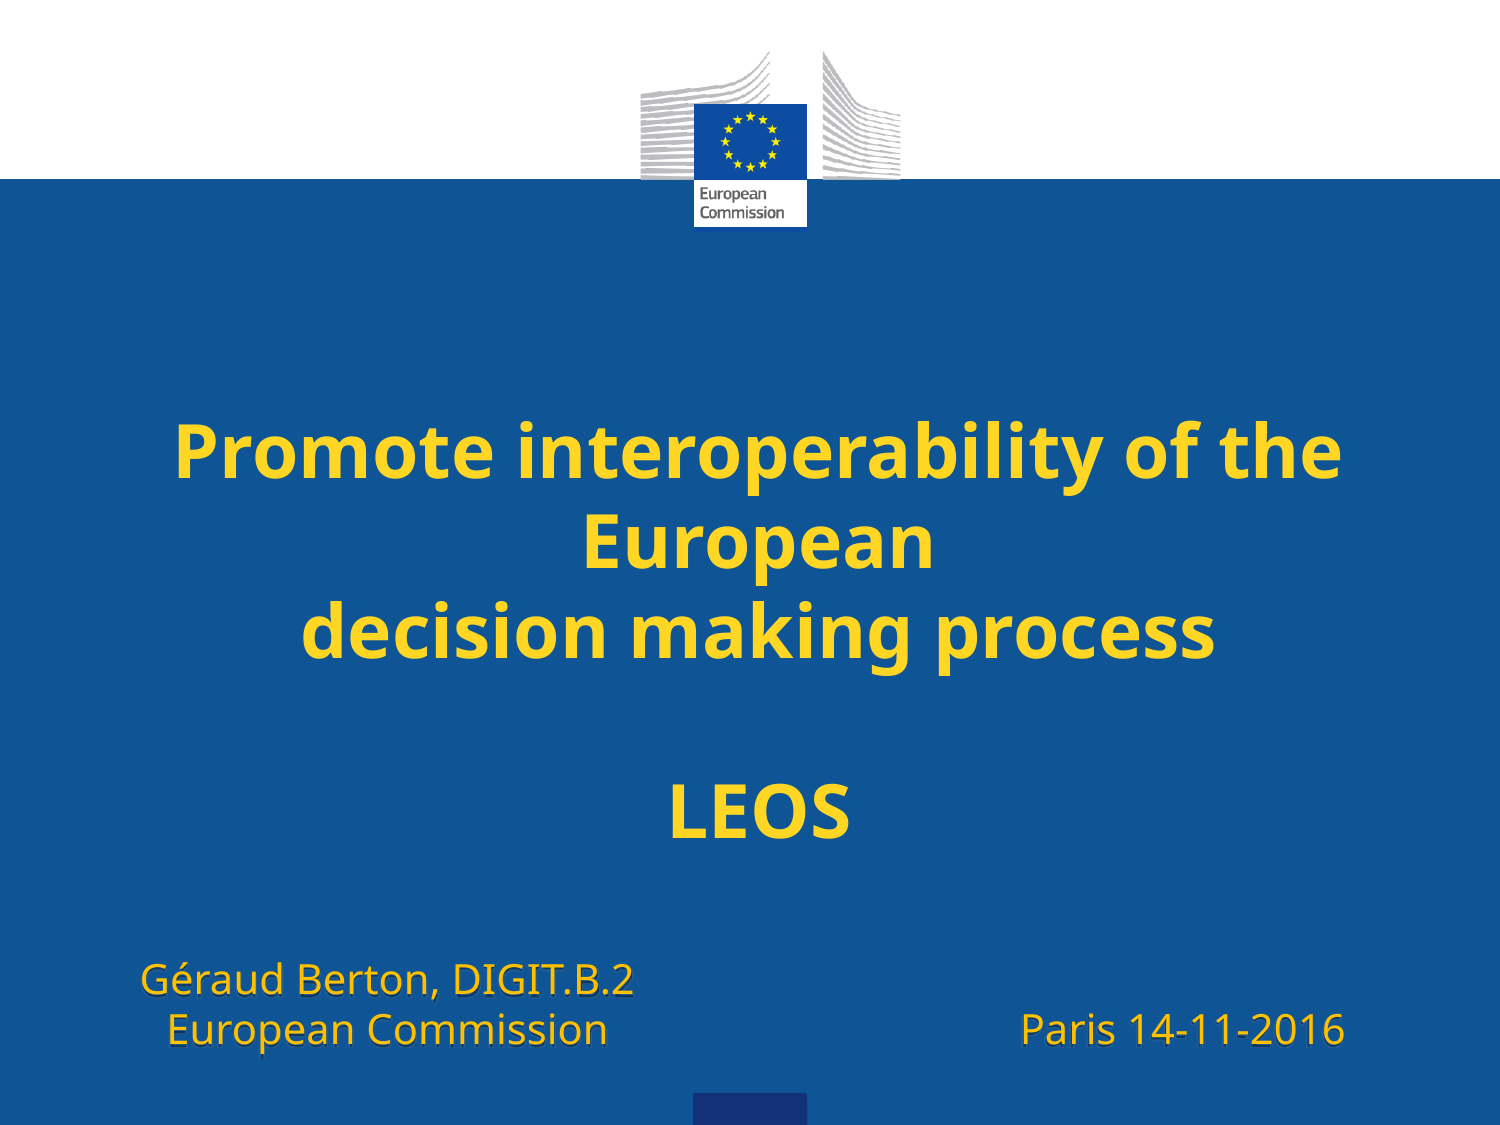

# Promote interoperability of the European decision making process LEOS
Paris 14-11-2016
Géraud Berton, DIGIT.B.2
European Commission